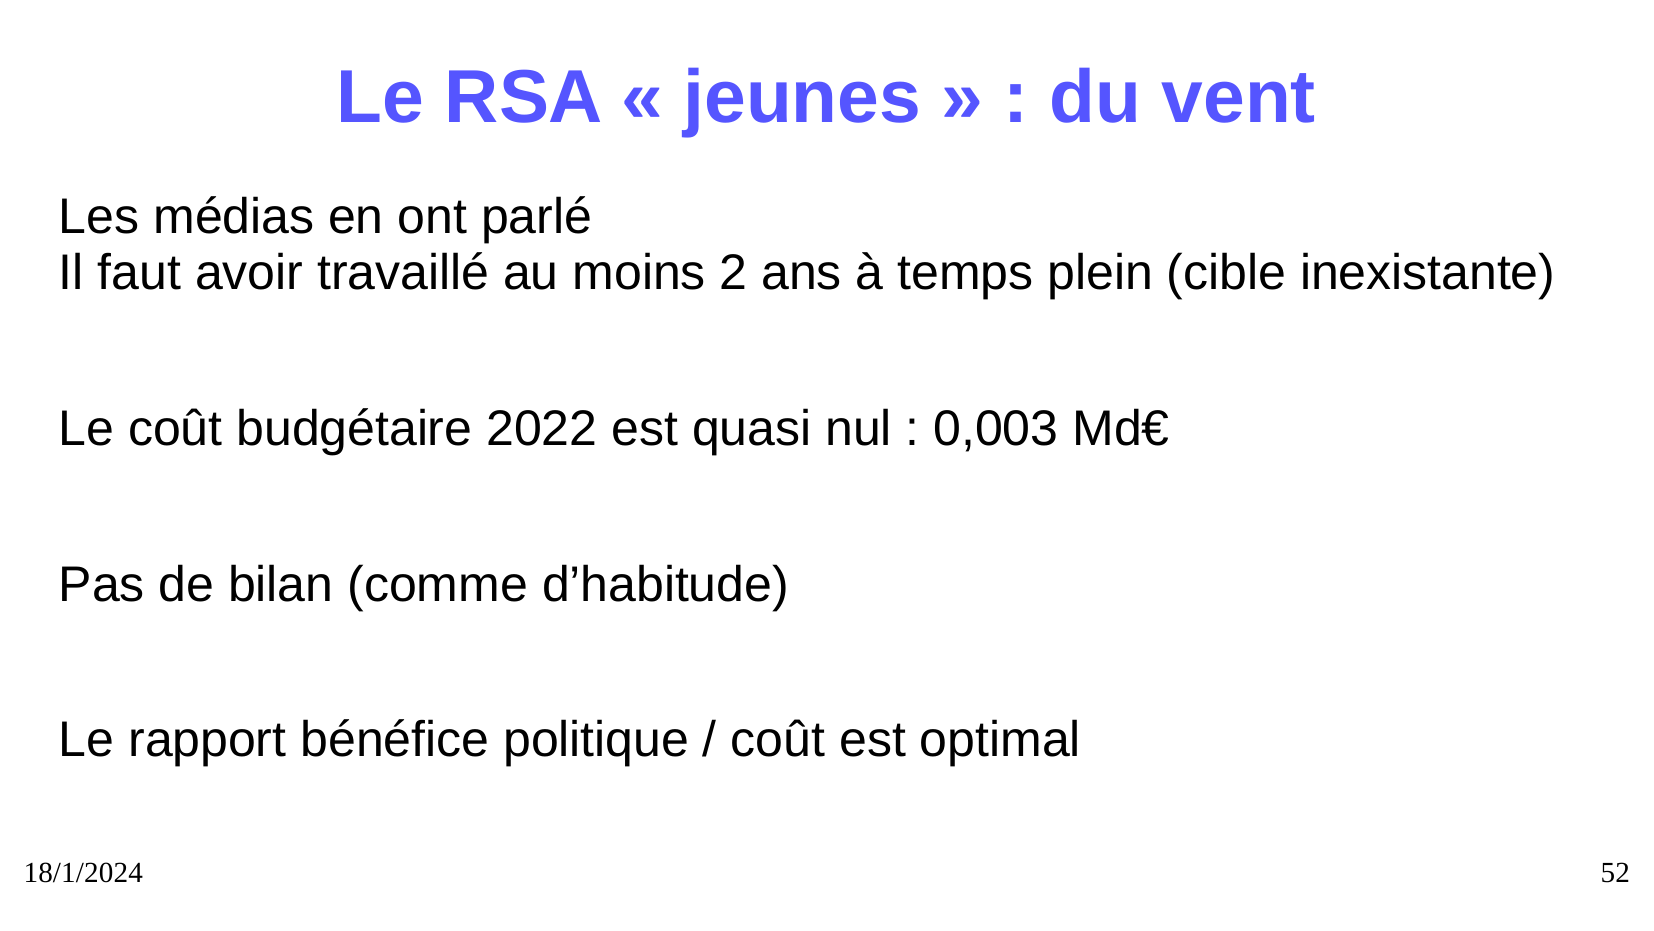

# Le RSA « jeunes » : du vent
Les médias en ont parlé
Il faut avoir travaillé au moins 2 ans à temps plein (cible inexistante)
Le coût budgétaire 2022 est quasi nul : 0,003 Md€
Pas de bilan (comme d’habitude)
Le rapport bénéfice politique / coût est optimal
18/1/2024
52